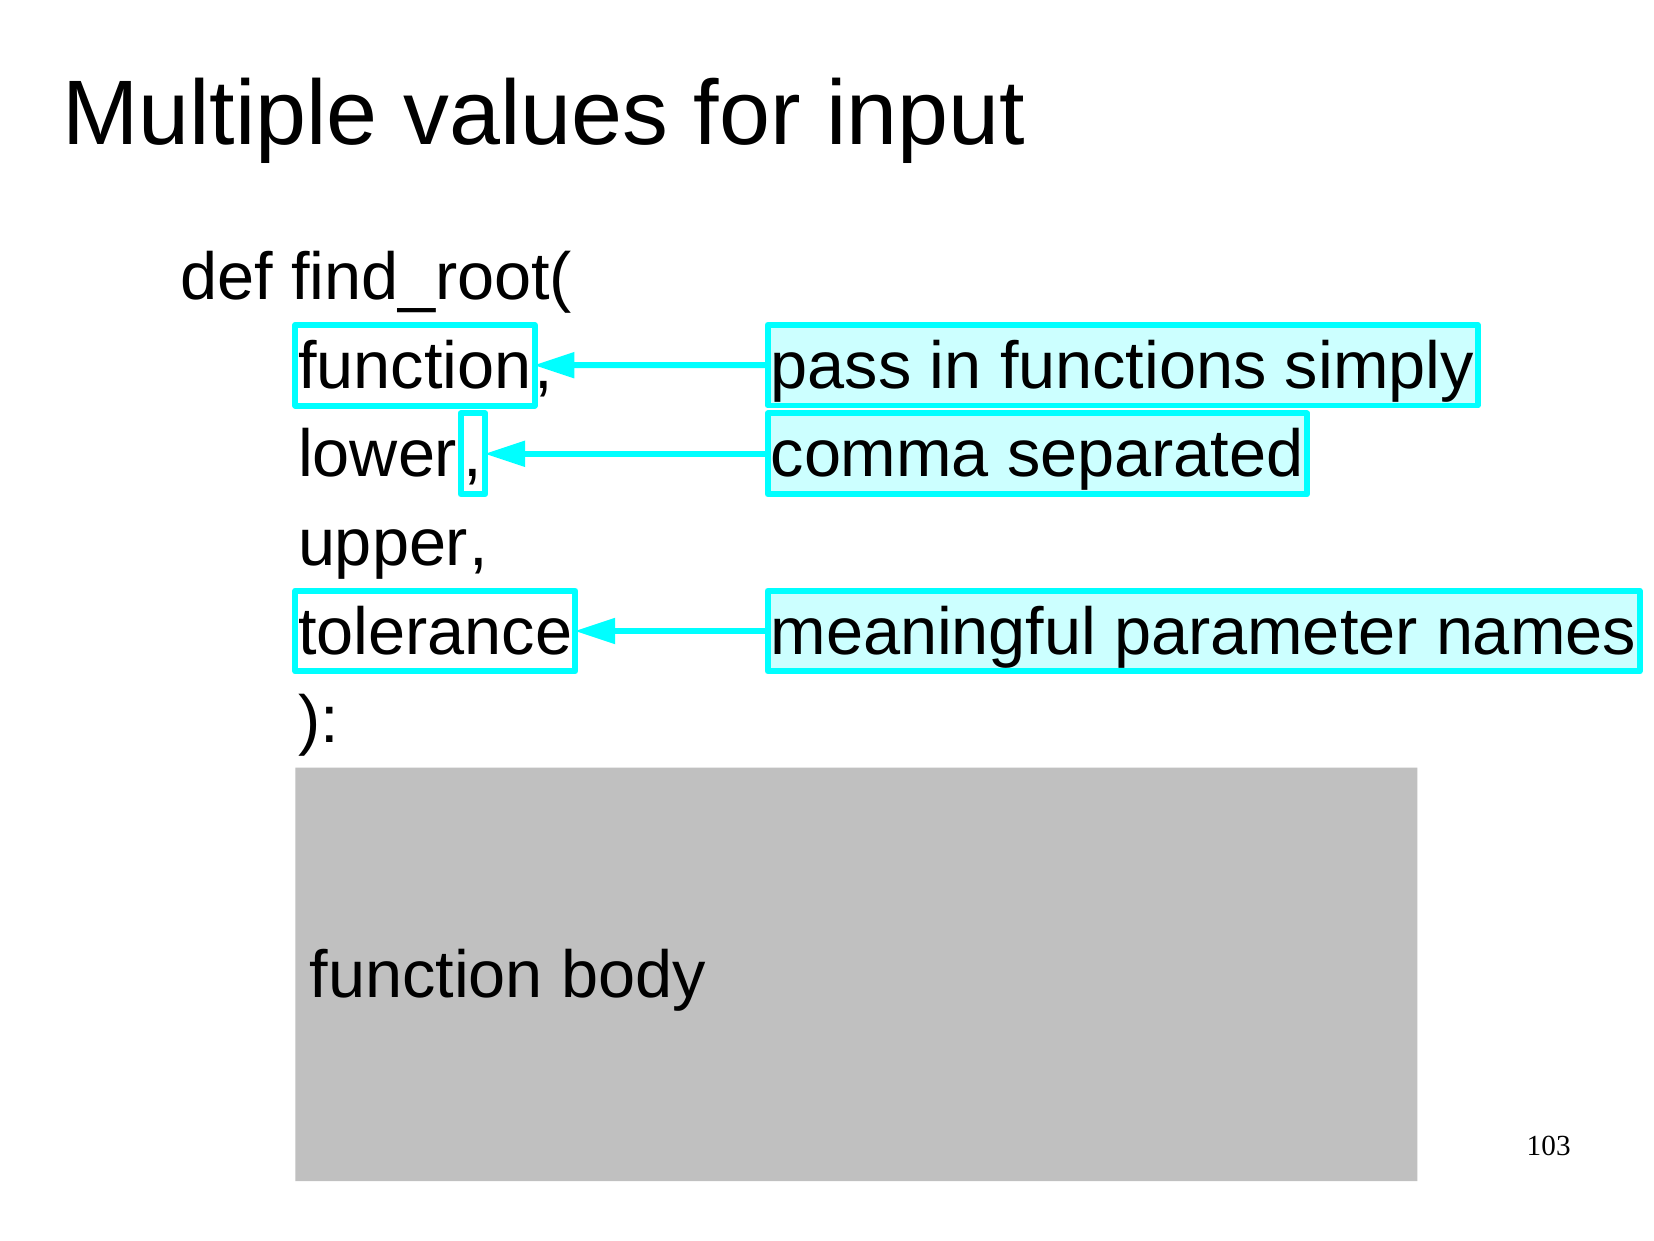

Multiple values for input
def find_root(
,
pass in functions simply
function
lower
,
comma separated
upper
,
tolerance
meaningful parameter names
):
function body
103